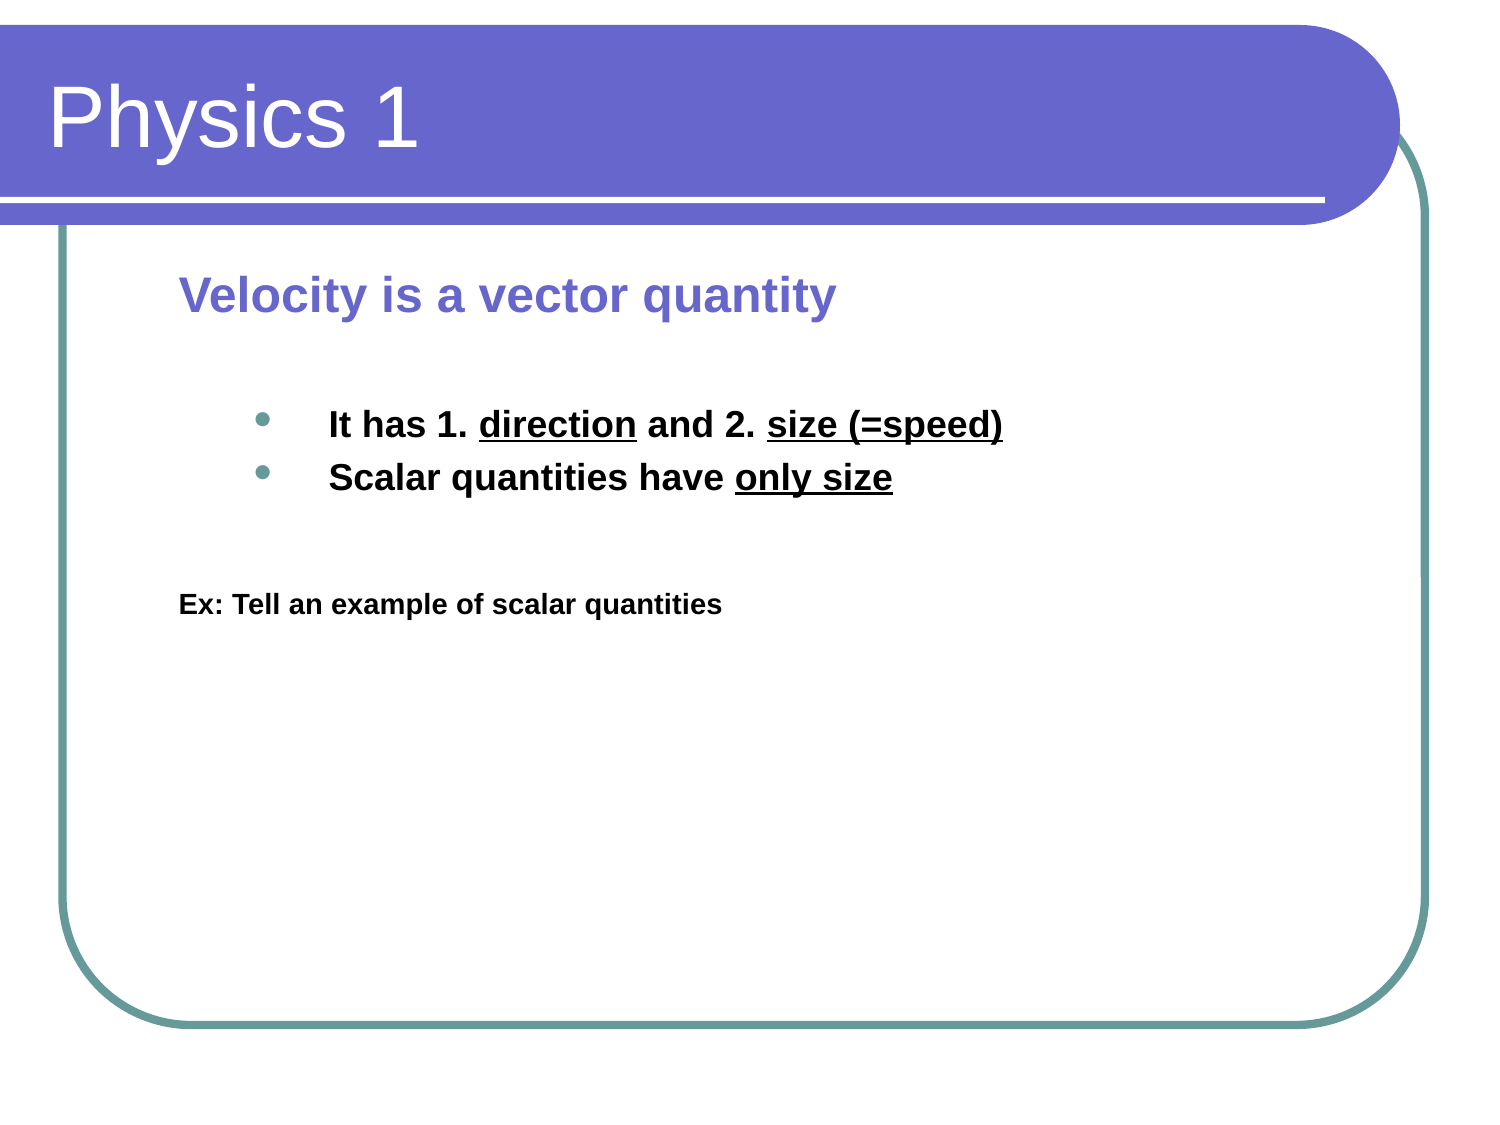

# Physics 1
Velocity is a vector quantity
It has 1. direction and 2. size (=speed)
Scalar quantities have only size
Ex: Tell an example of scalar quantities